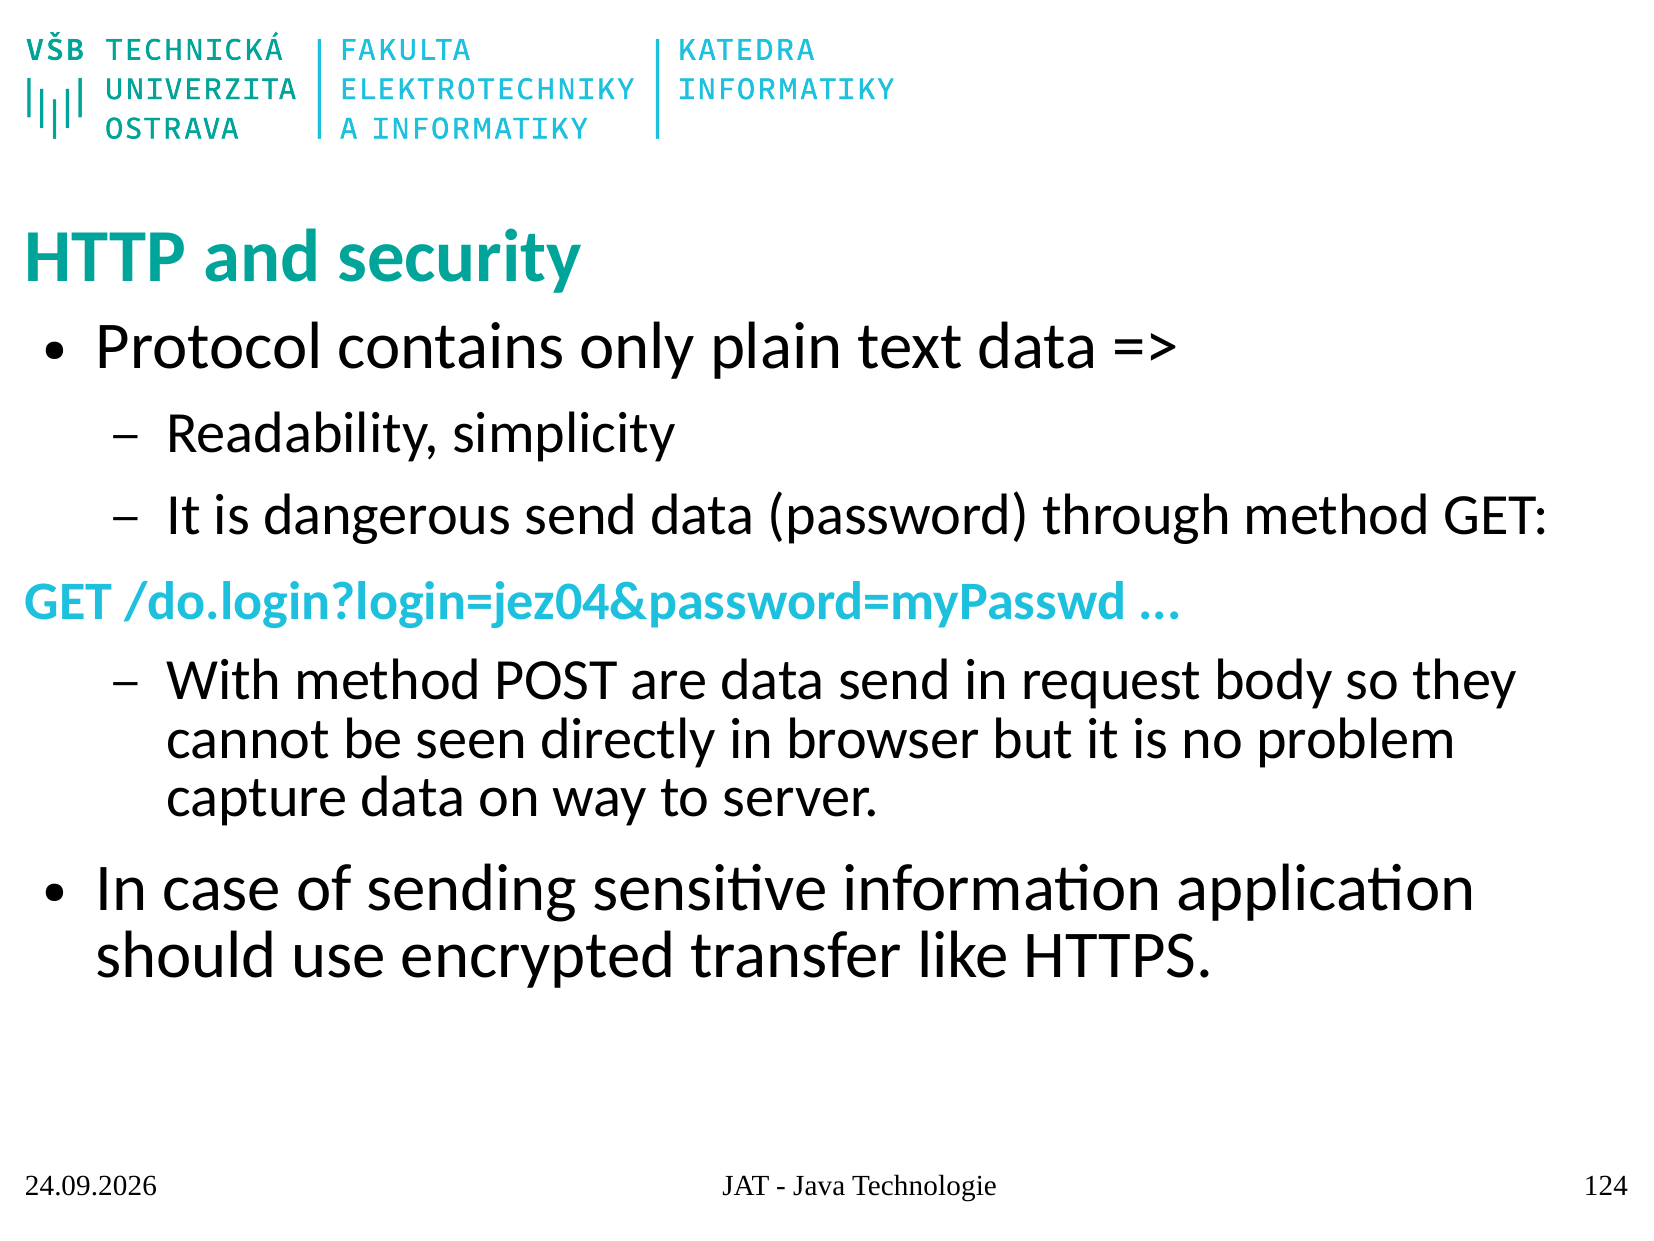

HTTP and security
# Protocol contains only plain text data =>
Readability, simplicity
It is dangerous send data (password) through method GET:
GET /do.login?login=jez04&password=myPasswd ...
With method POST are data send in request body so they cannot be seen directly in browser but it is no problem capture data on way to server.
In case of sending sensitive information application should use encrypted transfer like HTTPS.
JAT - Java Technologie
124